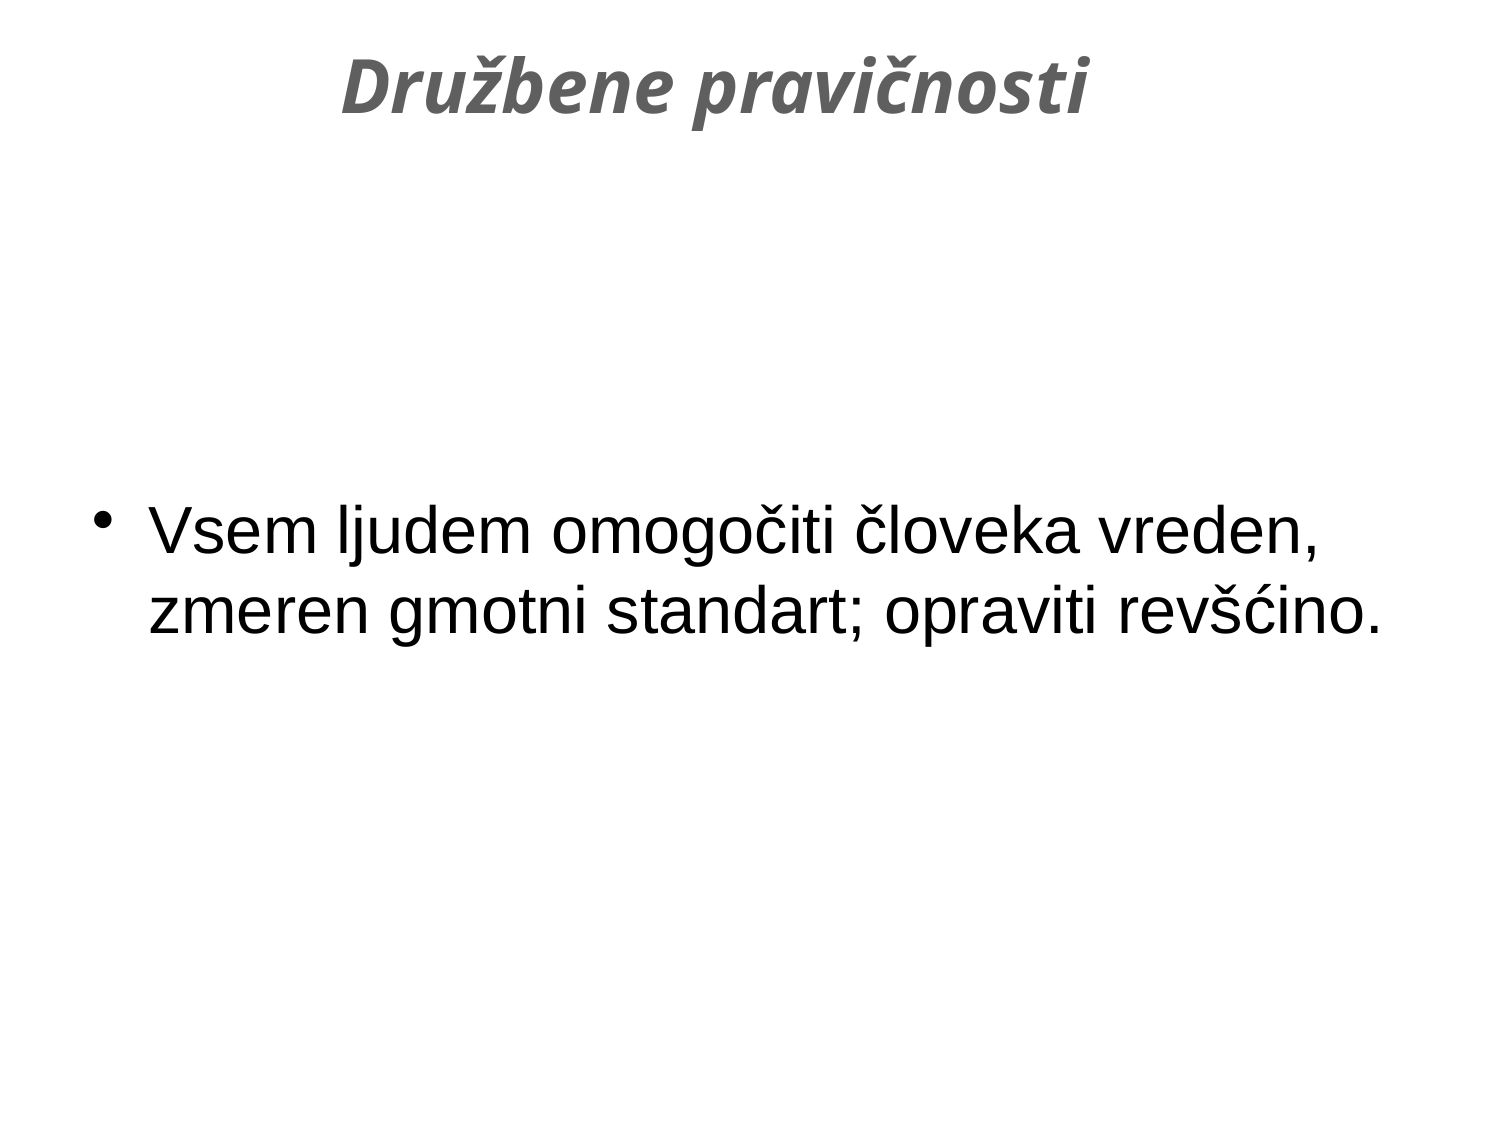

Družbene pravičnosti
# Vsem ljudem omogočiti človeka vreden, zmeren gmotni standart; opraviti revšćino.